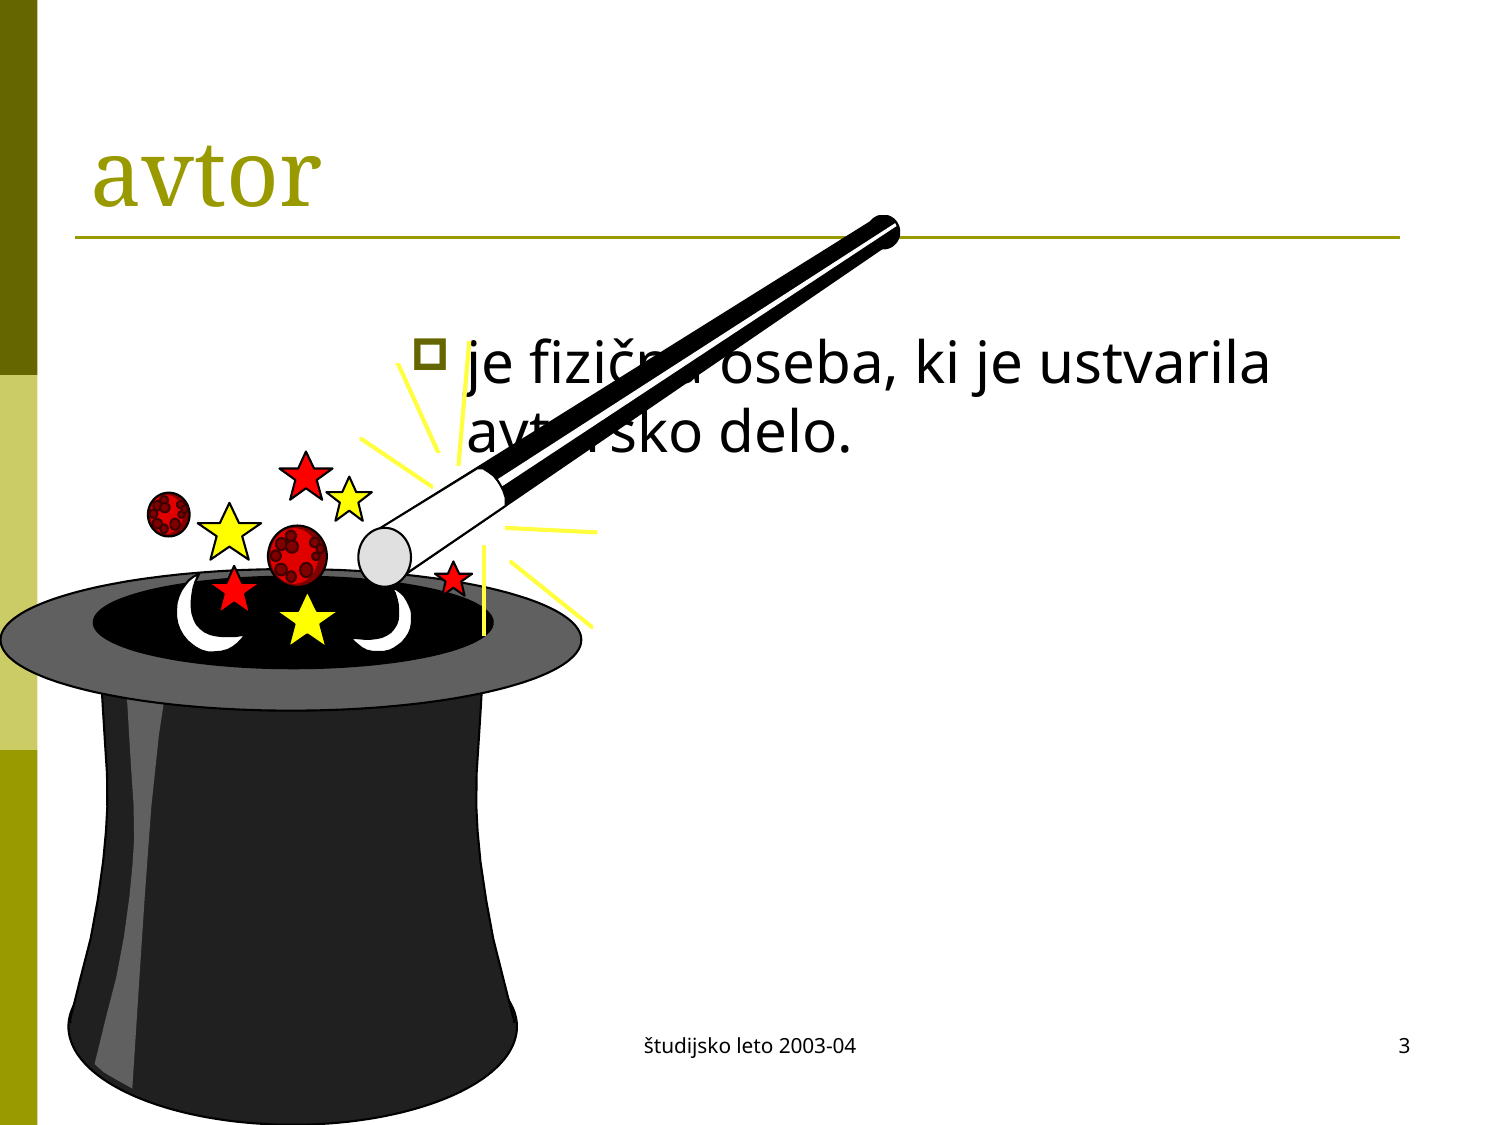

# avtor
je fizična oseba, ki je ustvarila avtorsko delo.
študijsko leto 2003-04